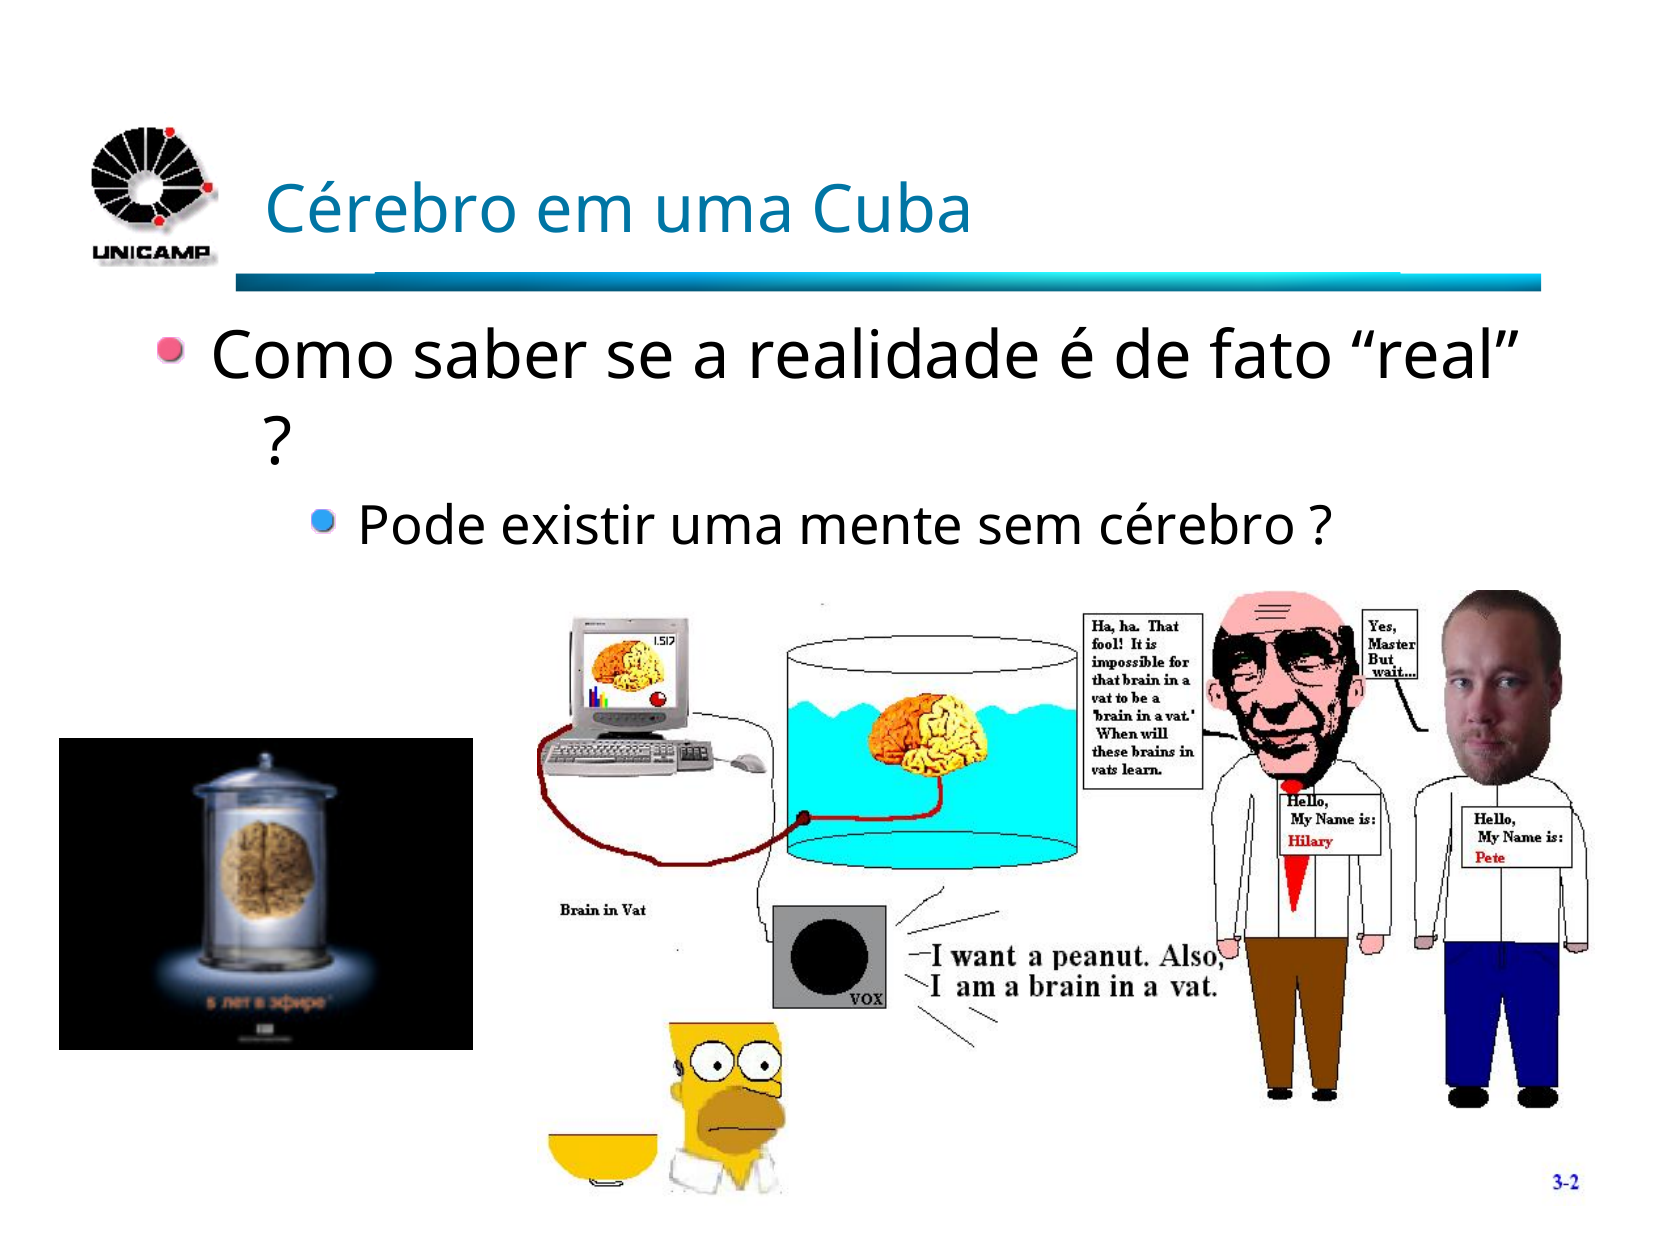

# Cérebro em uma Cuba
Como saber se a realidade é de fato “real” ?
Pode existir uma mente sem cérebro ?